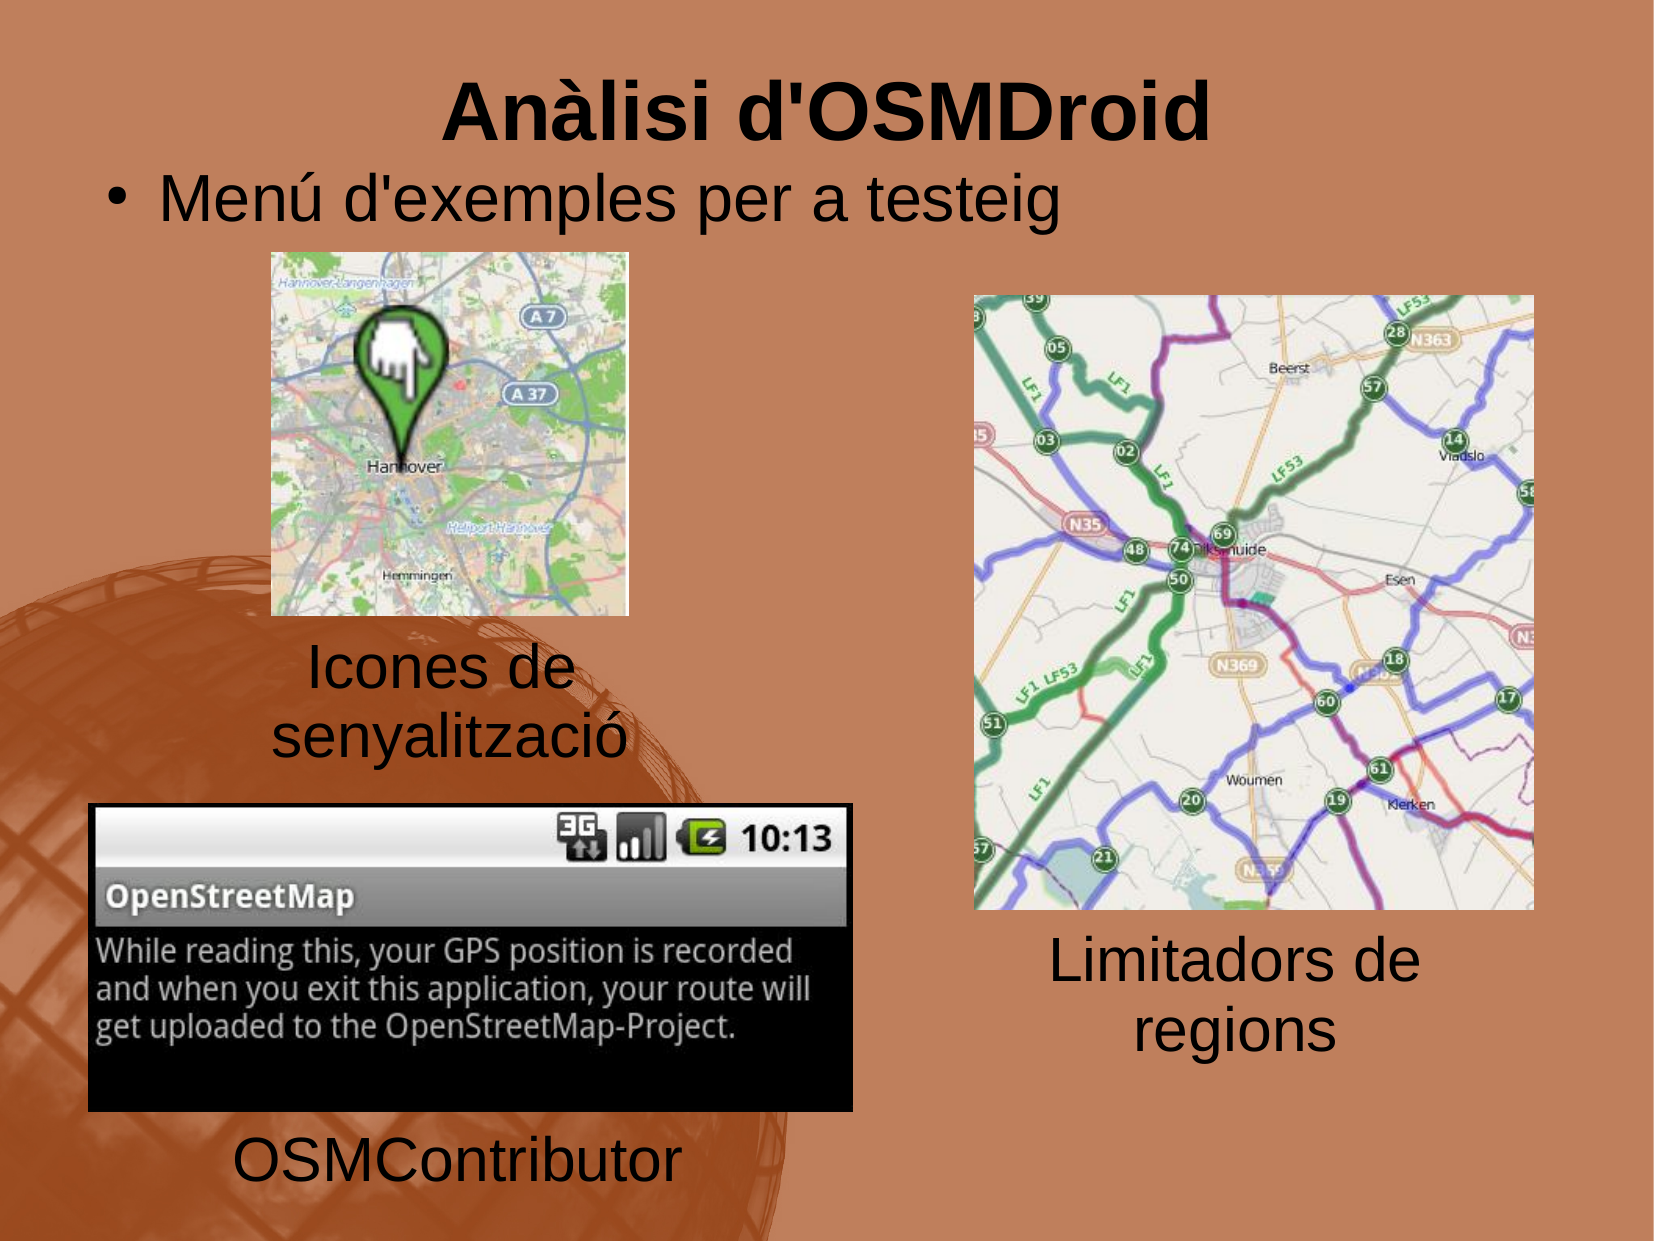

# Anàlisi d'OSMDroid
Menú d'exemples per a testeig
Icones de
senyalització
Limitadors de regions
OSMContributor